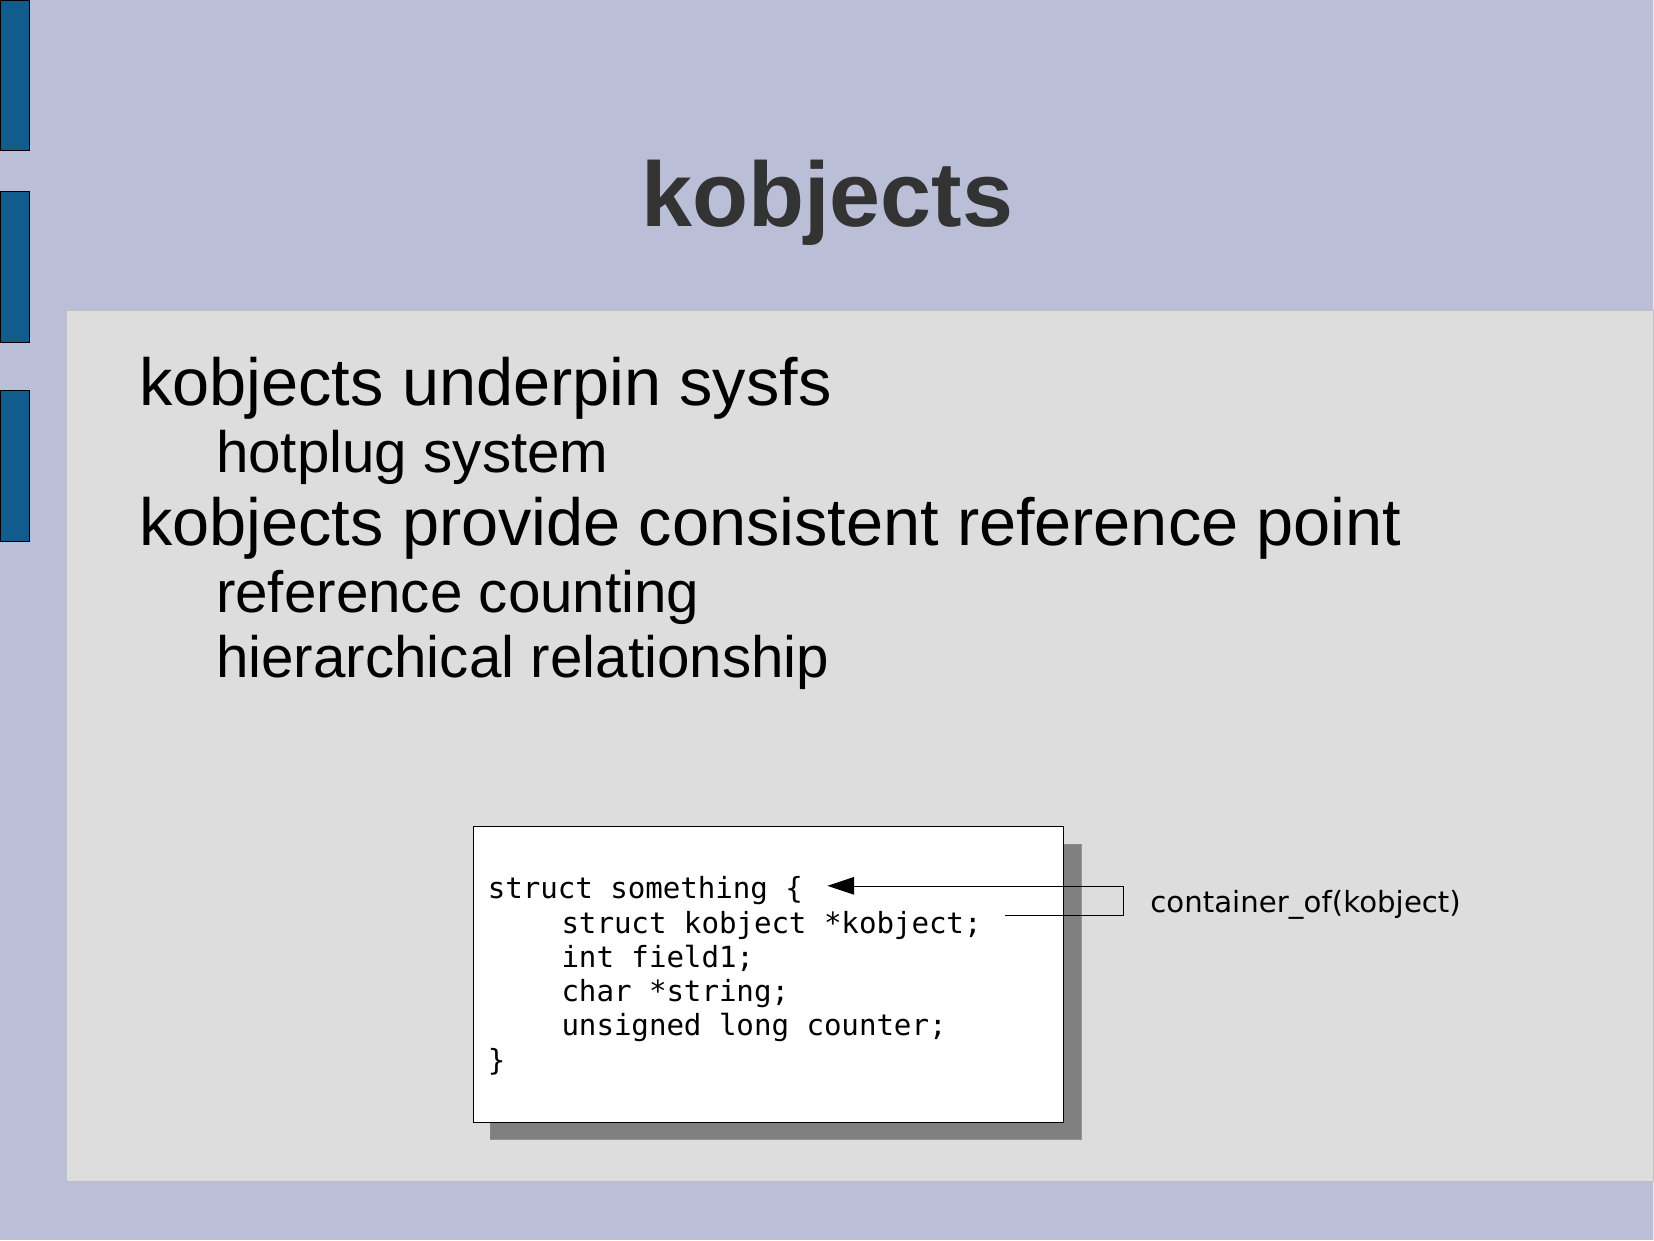

# kobjects
kobjects underpin sysfs
hotplug system
kobjects provide consistent reference point
reference counting
hierarchical relationship
struct something {
	struct kobject *kobject;
	int field1;
	char *string;
	unsigned long counter;
}
container_of(kobject)